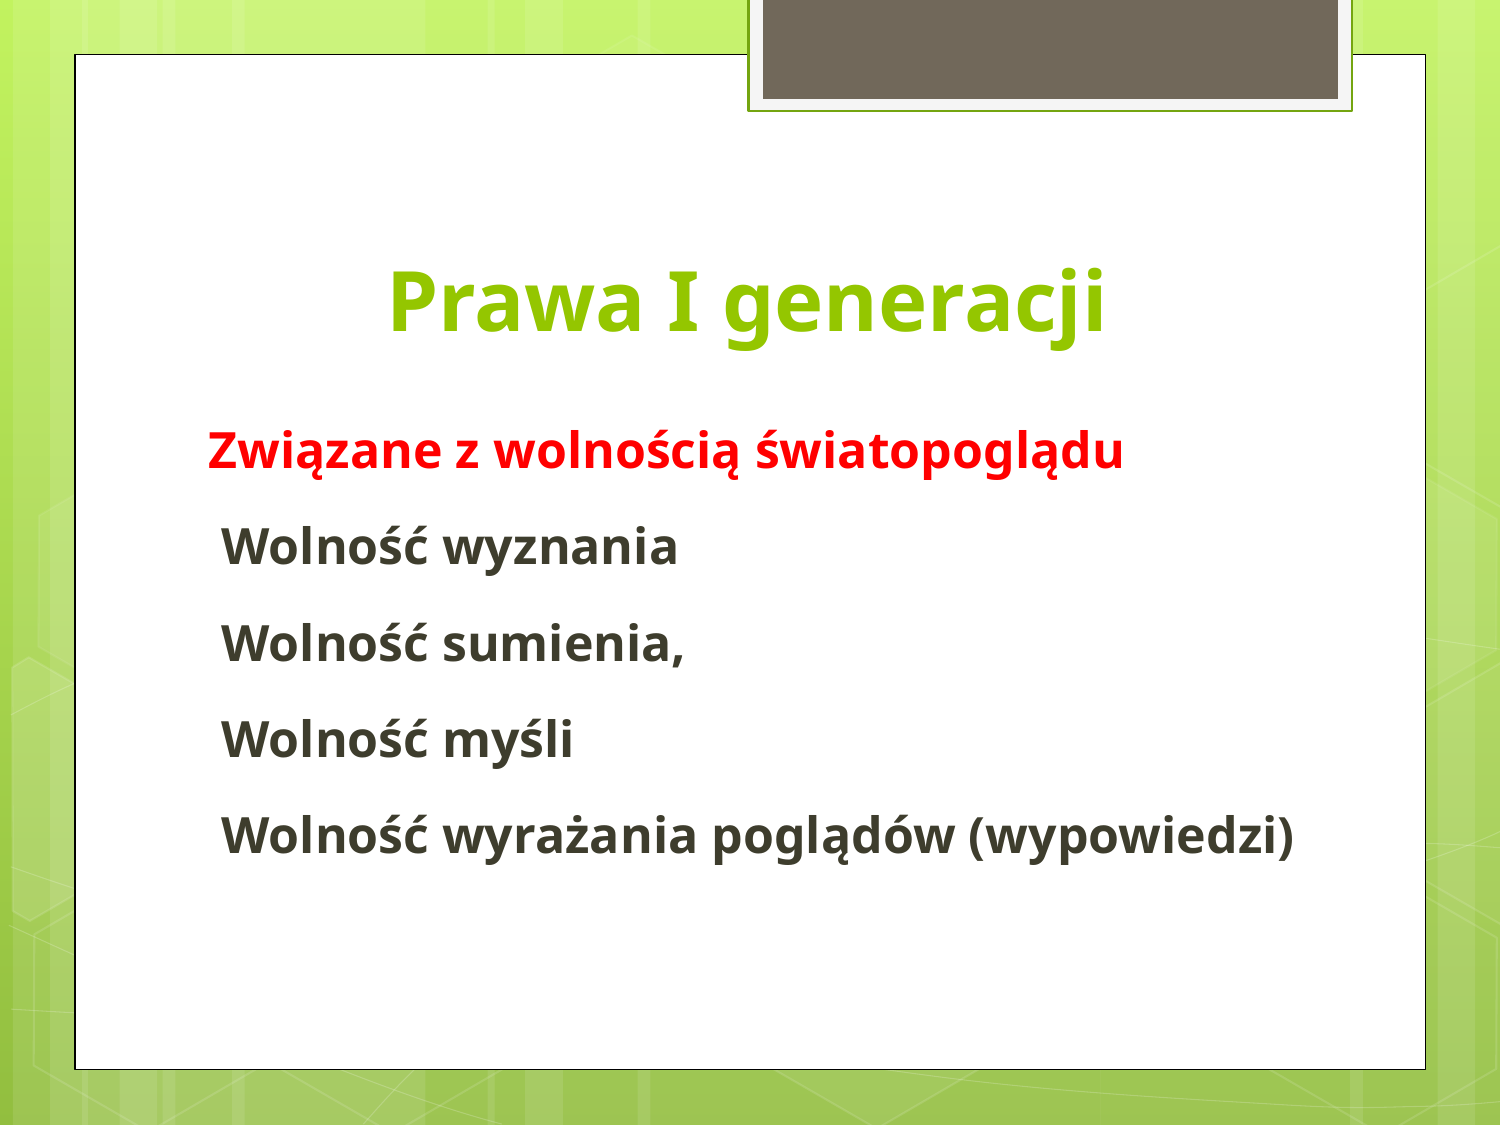

# Prawa I generacji
Związane z wolnością światopoglądu
 Wolność wyznania
 Wolność sumienia,
 Wolność myśli
 Wolność wyrażania poglądów (wypowiedzi)